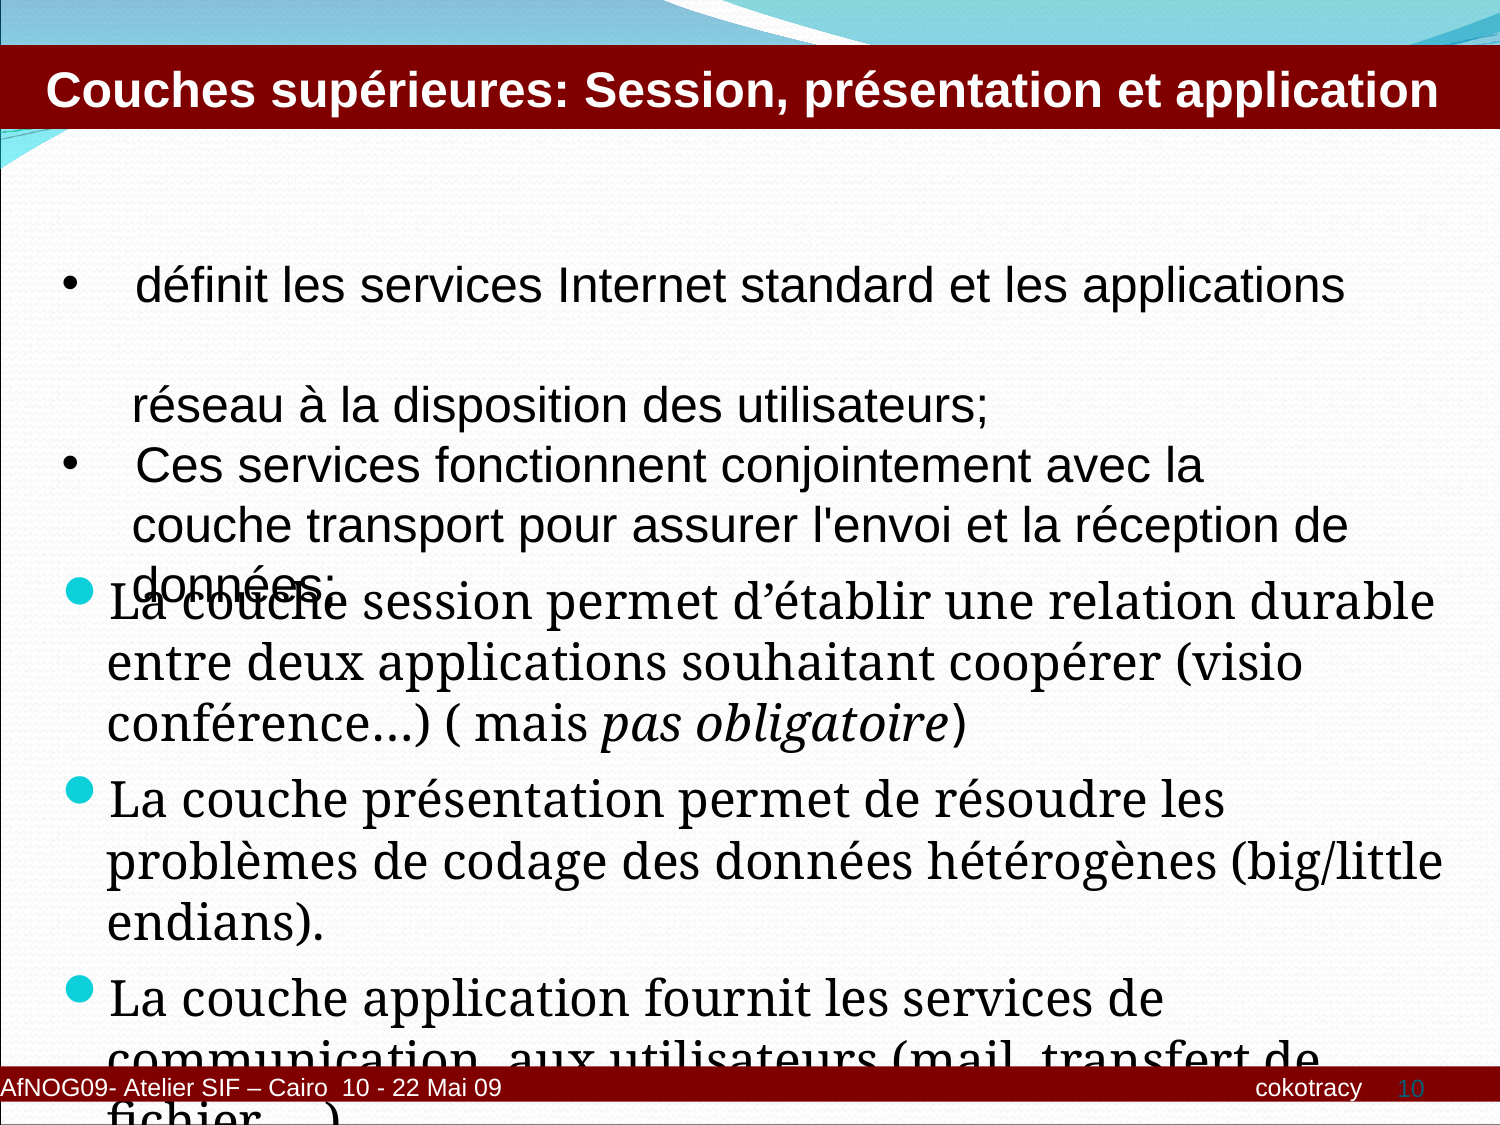

Couches supérieures: Session, présentation et application
 définit les services Internet standard et les applications
 réseau à la disposition des utilisateurs;
 Ces services fonctionnent conjointement avec la
 couche transport pour assurer l'envoi et la réception de
 données;
# La couche session permet d’établir une relation durable entre deux applications souhaitant coopérer (visio conférence…) ( mais pas obligatoire)‏
La couche présentation permet de résoudre les problèmes de codage des données hétérogènes (big/little endians).
La couche application fournit les services de communication aux utilisateurs (mail, transfert de fichier, …)‏
AfNOG09- Atelier SIF – Cairo 10 - 22 Mai 09 cokotracy